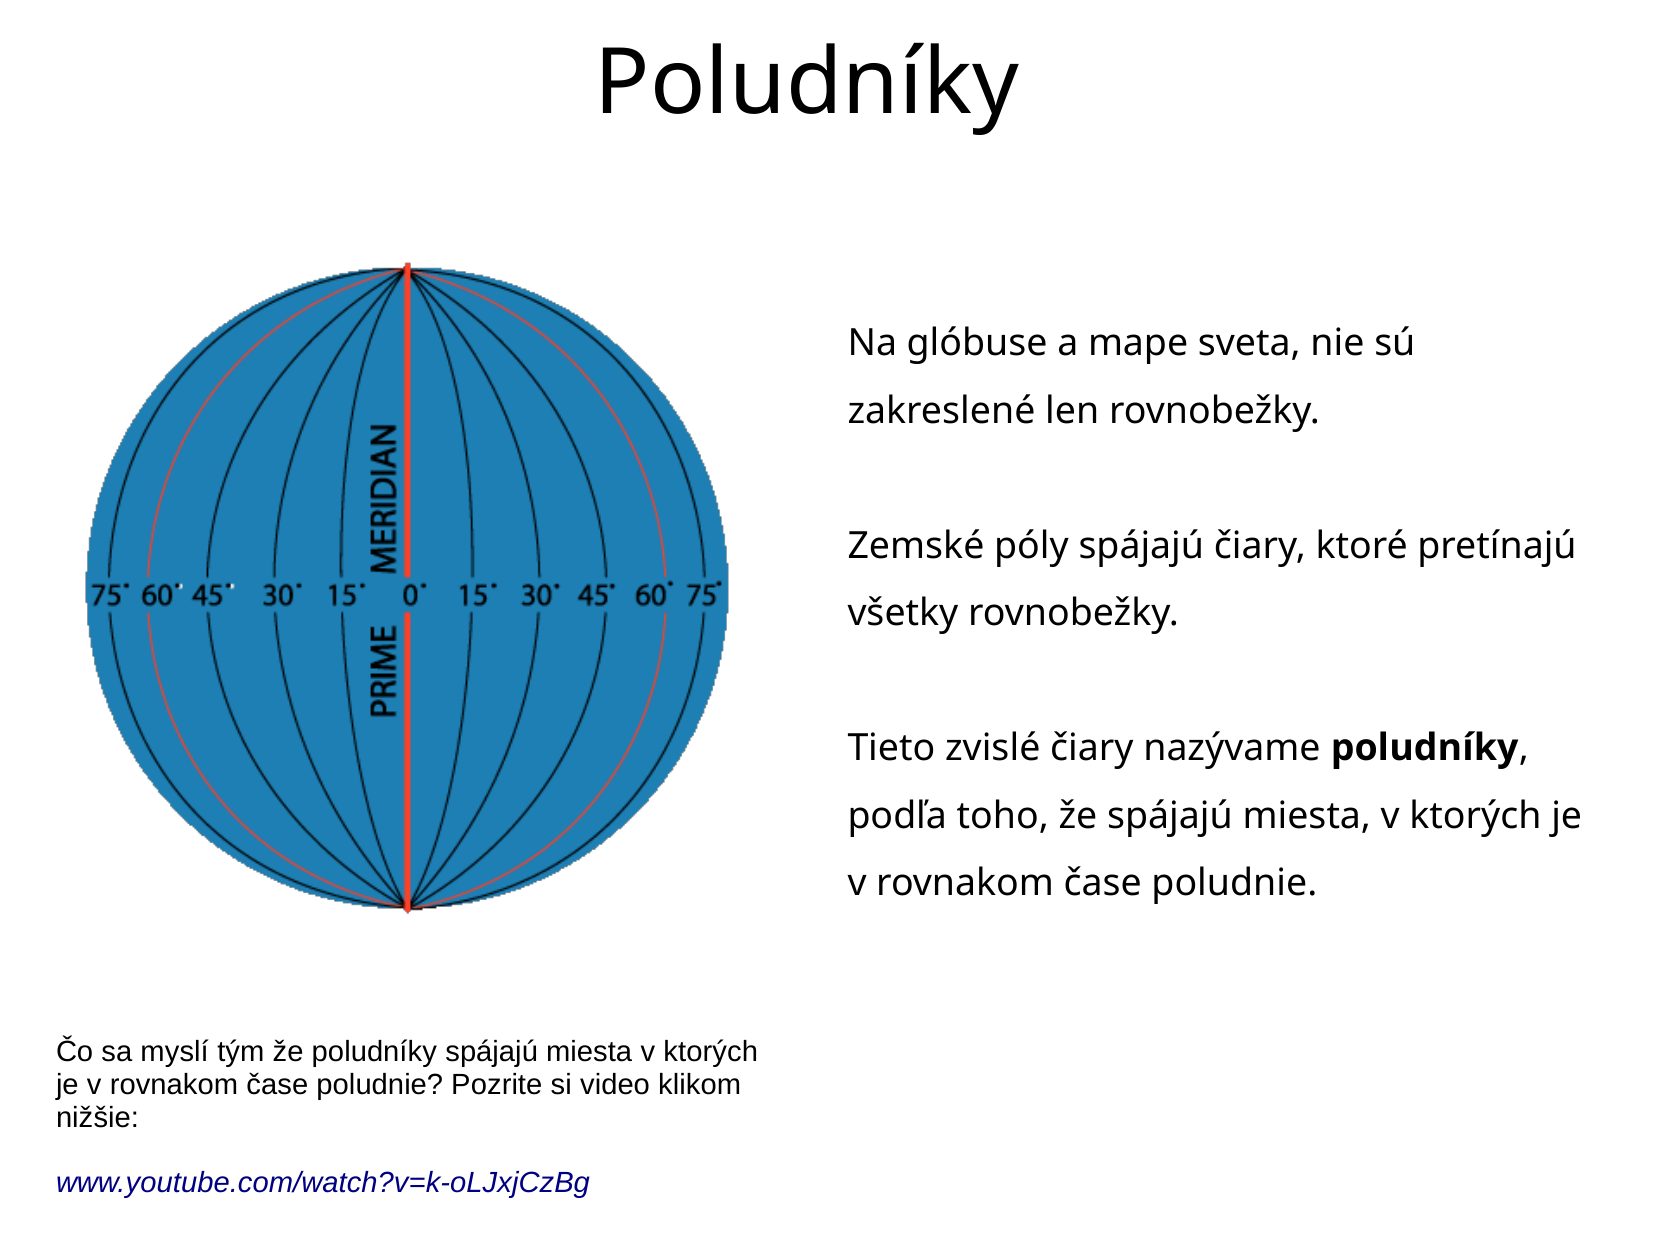

Poludníky
# Na glóbuse a mape sveta, nie sú zakreslené len rovnobežky. Zemské póly spájajú čiary, ktoré pretínajú všetky rovnobežky. Tieto zvislé čiary nazývame poludníky, podľa toho, že spájajú miesta, v ktorých je v rovnakom čase poludnie.
Čo sa myslí tým že poludníky spájajú miesta v ktorých
je v rovnakom čase poludnie? Pozrite si video klikom nižšie:
www.youtube.com/watch?v=k-oLJxjCzBg